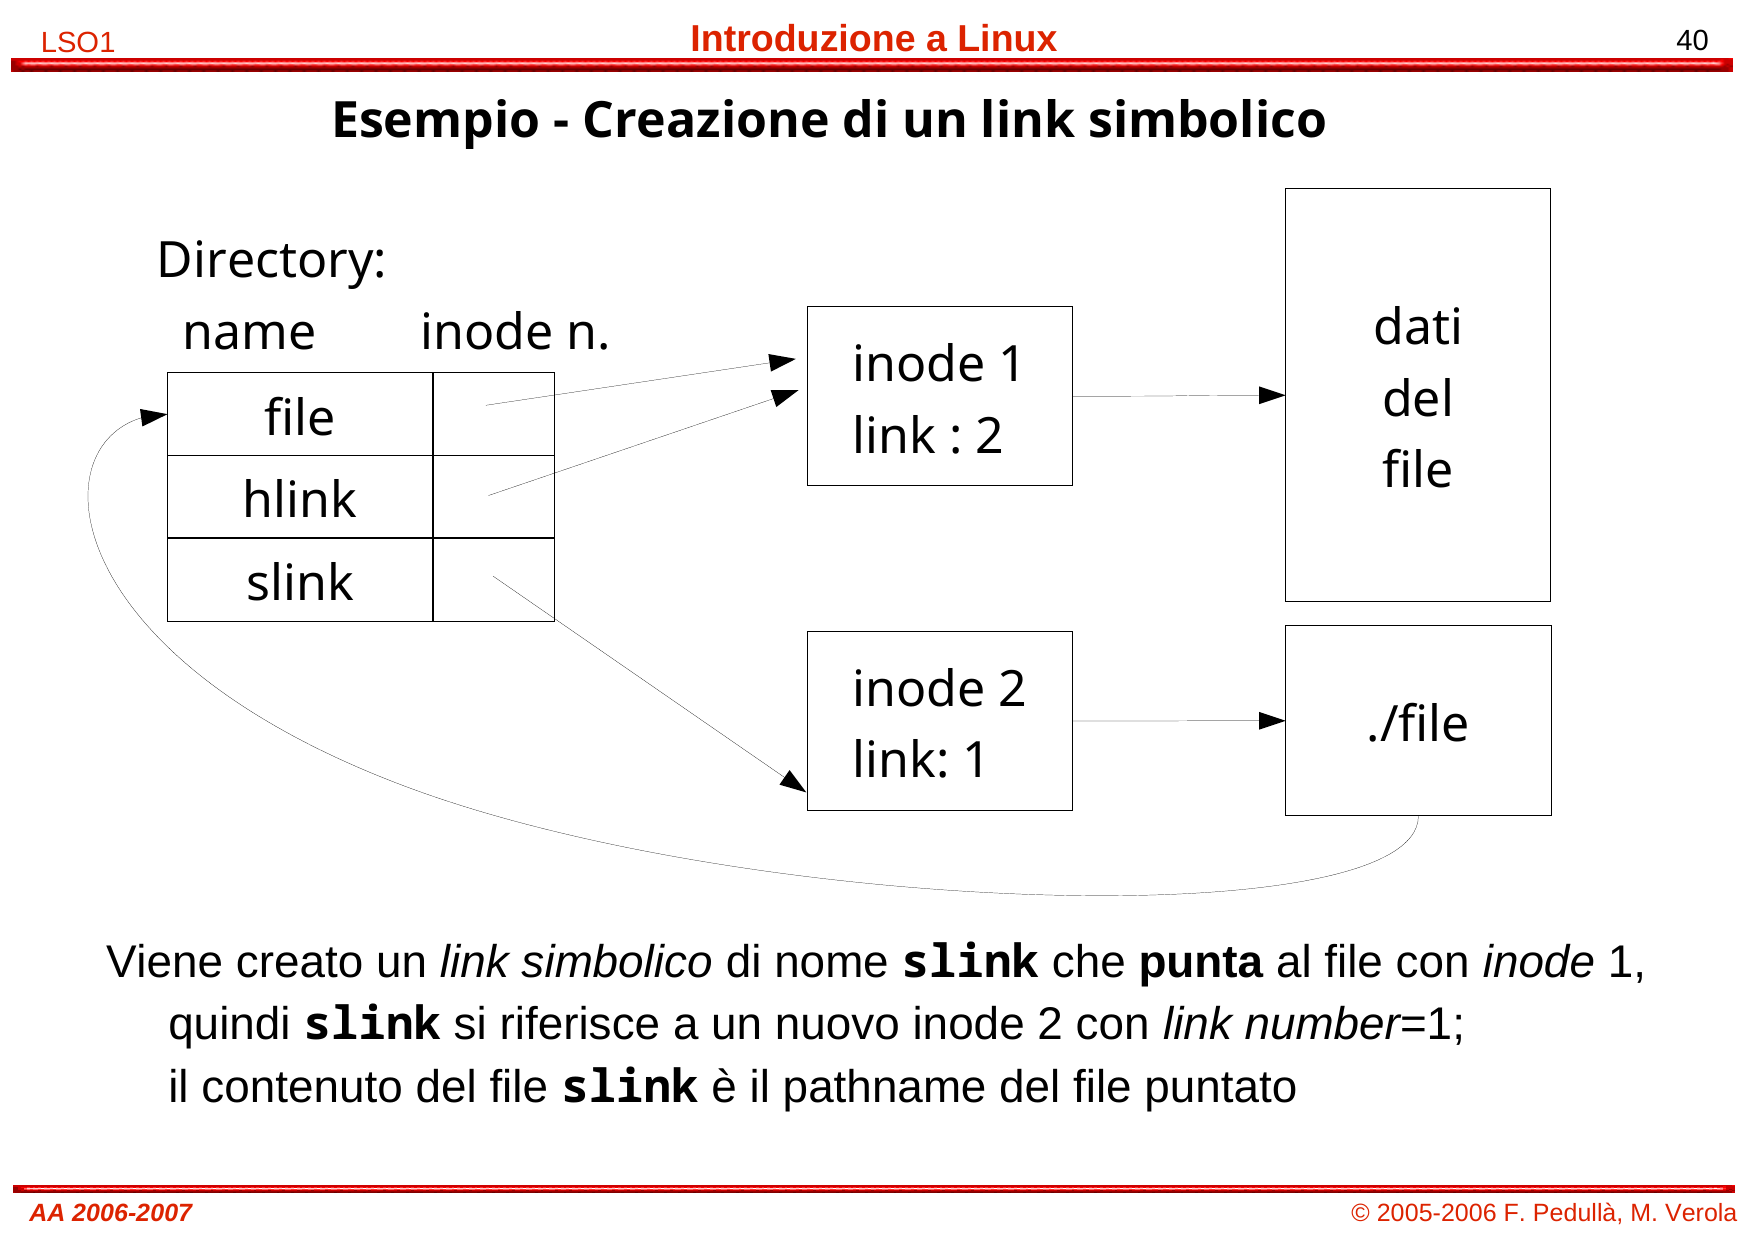

# Esempio - Creazione di un link simbolico
dati
del
file
Directory:
 name inode n.
inode 1
link : 2
file
hlink
slink
./file
inode 2
link: 1
Viene creato un link simbolico di nome slink che punta al file con inode 1, quindi slink si riferisce a un nuovo inode 2 con link number=1;
il contenuto del file slink è il pathname del file puntato